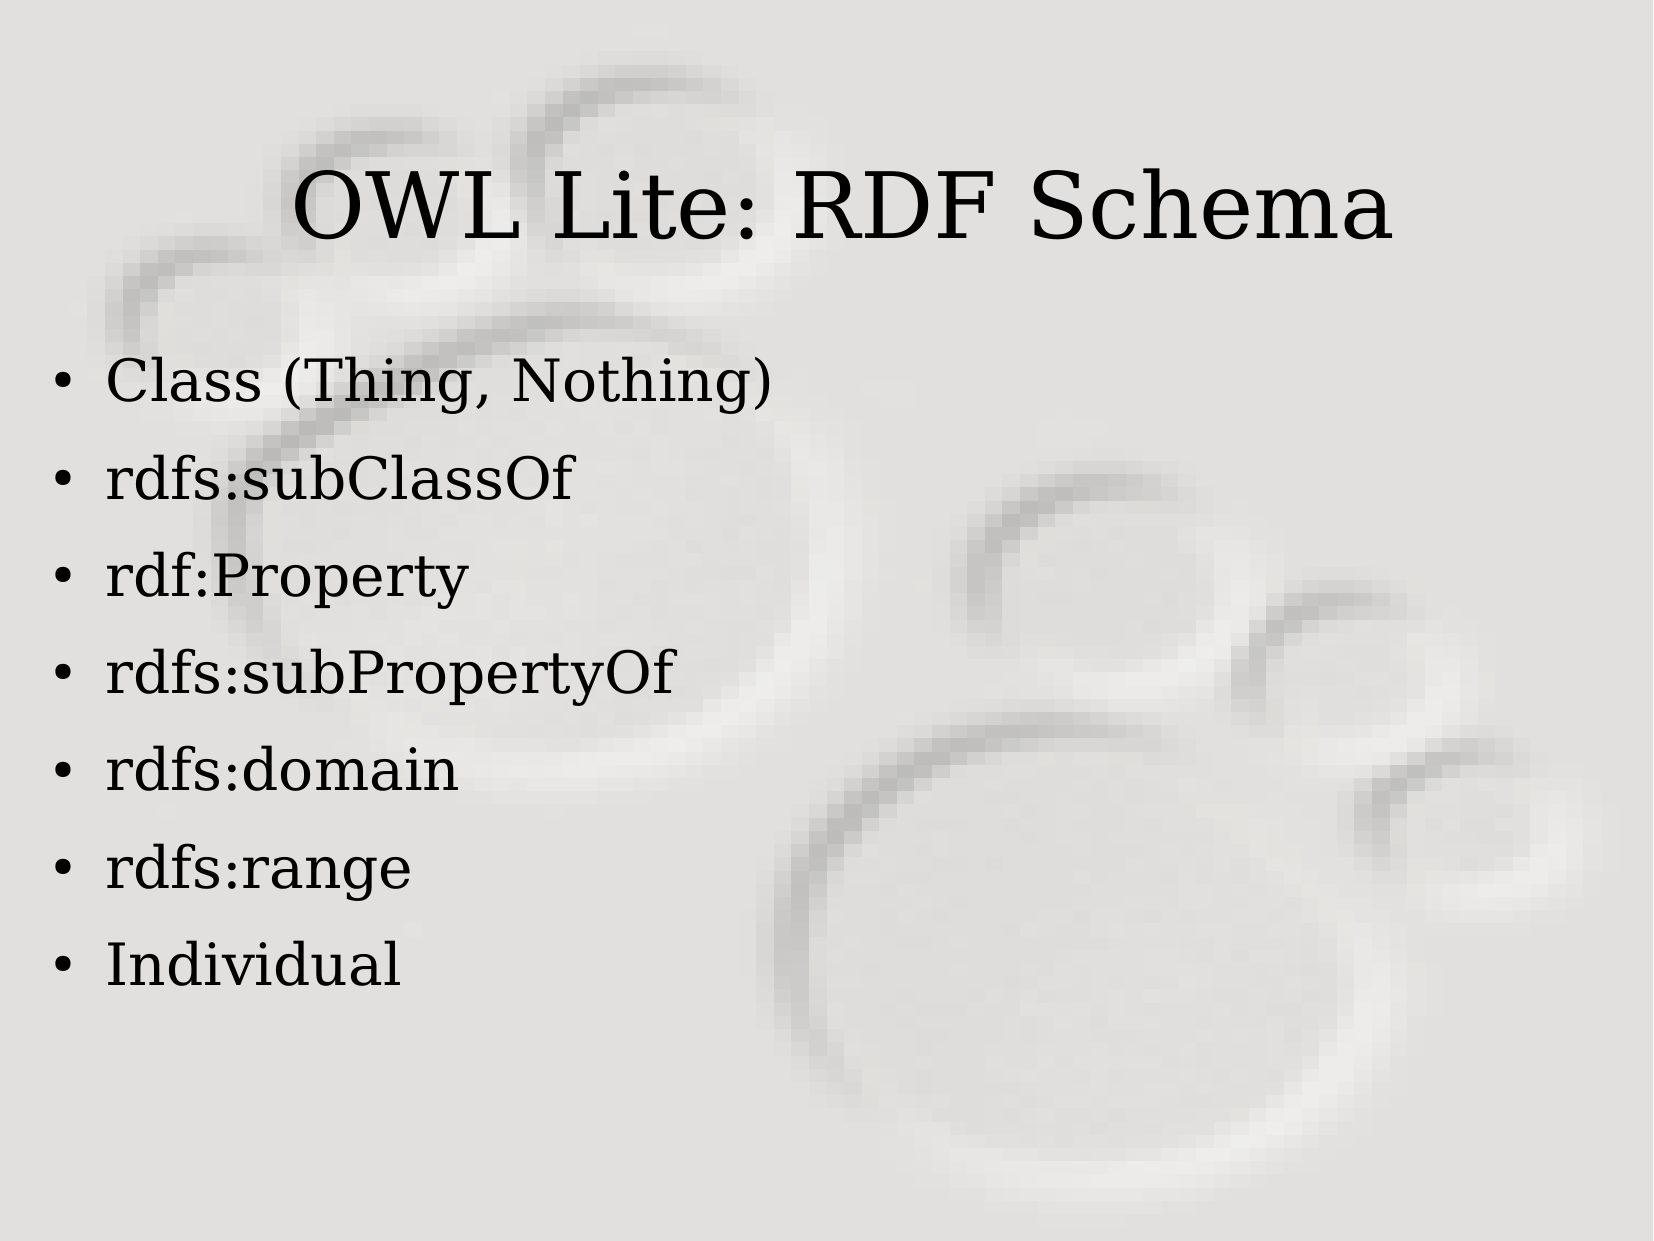

# OWL Lite: RDF Schema
Class (Thing, Nothing)
rdfs:subClassOf
rdf:Property
rdfs:subPropertyOf
rdfs:domain
rdfs:range
Individual